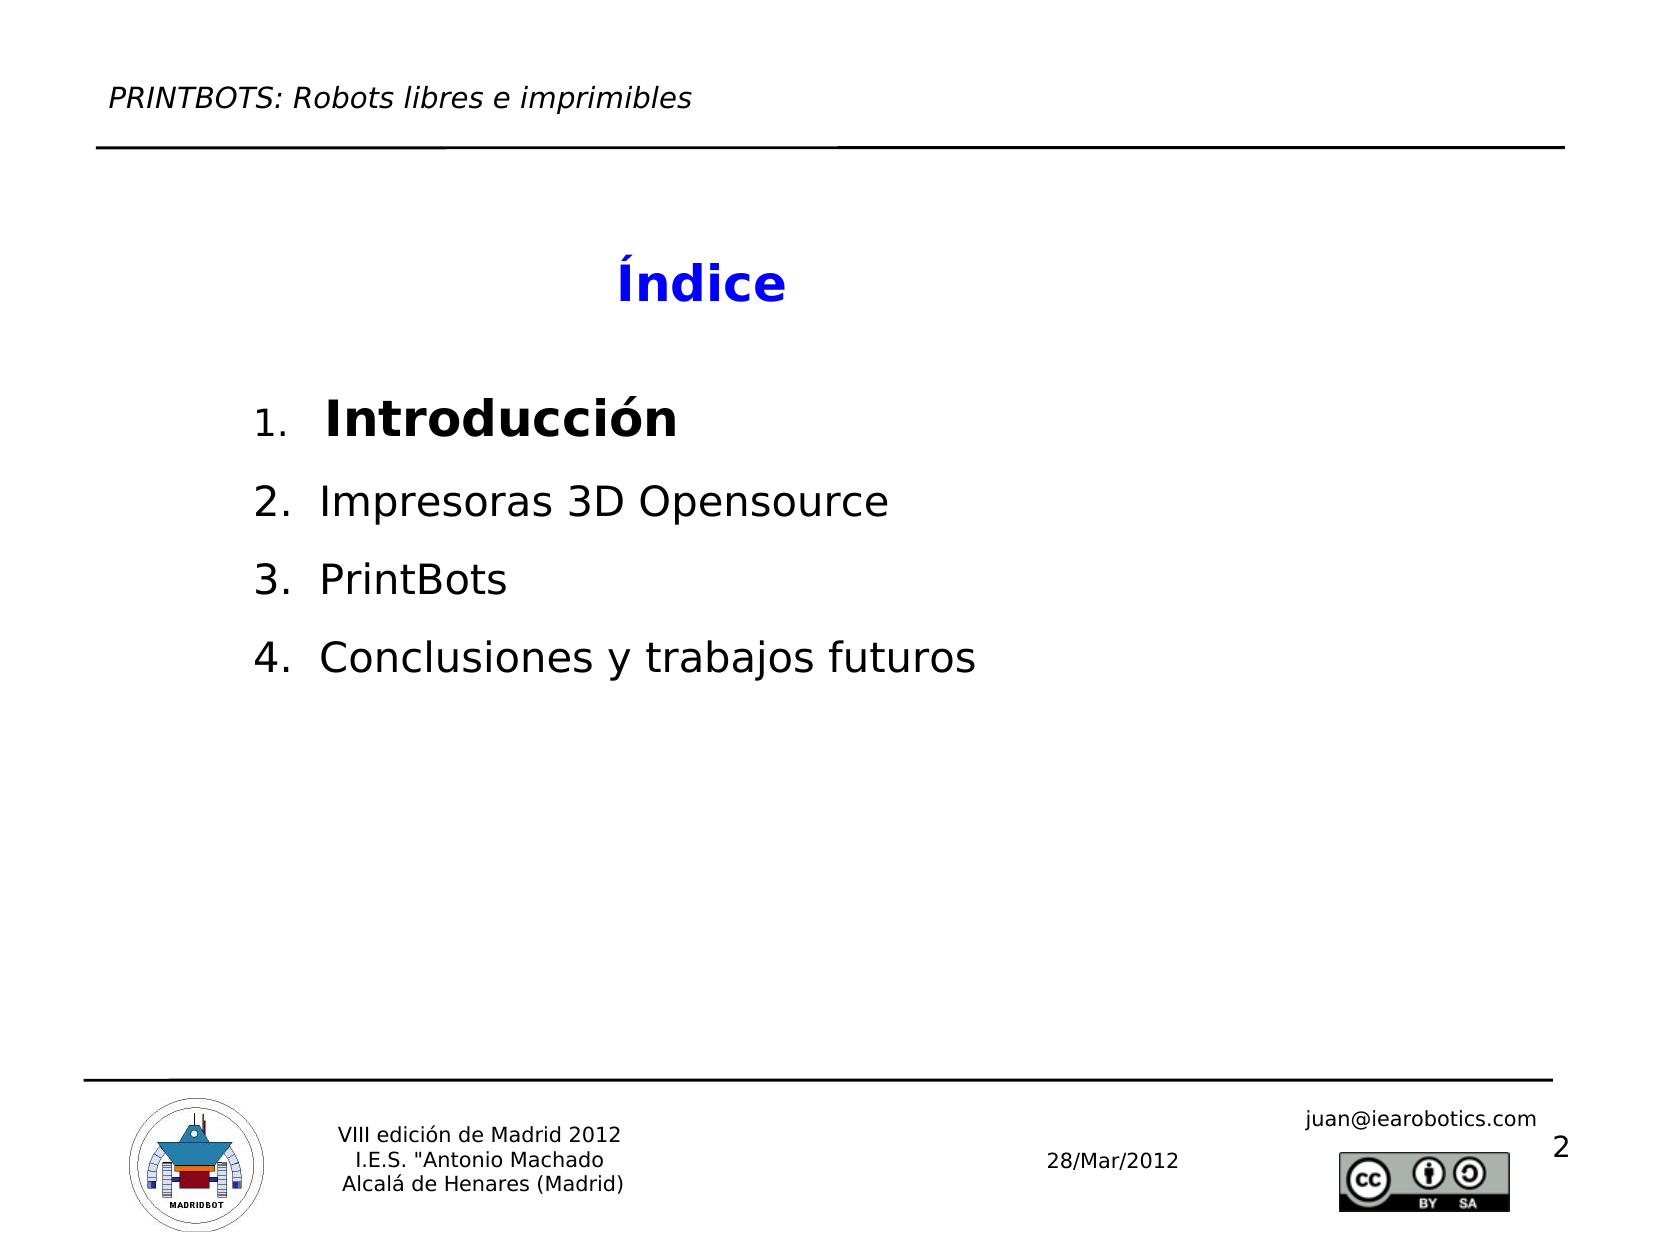

PRINTBOTS: Robots libres e imprimibles
Índice
 Introducción
 Impresoras 3D Opensource
 PrintBots
 Conclusiones y trabajos futuros
juan@iearobotics.com
VIII edición de Madrid 2012
I.E.S. "Antonio Machado
 Alcalá de Henares (Madrid)
2
28/Mar/2012